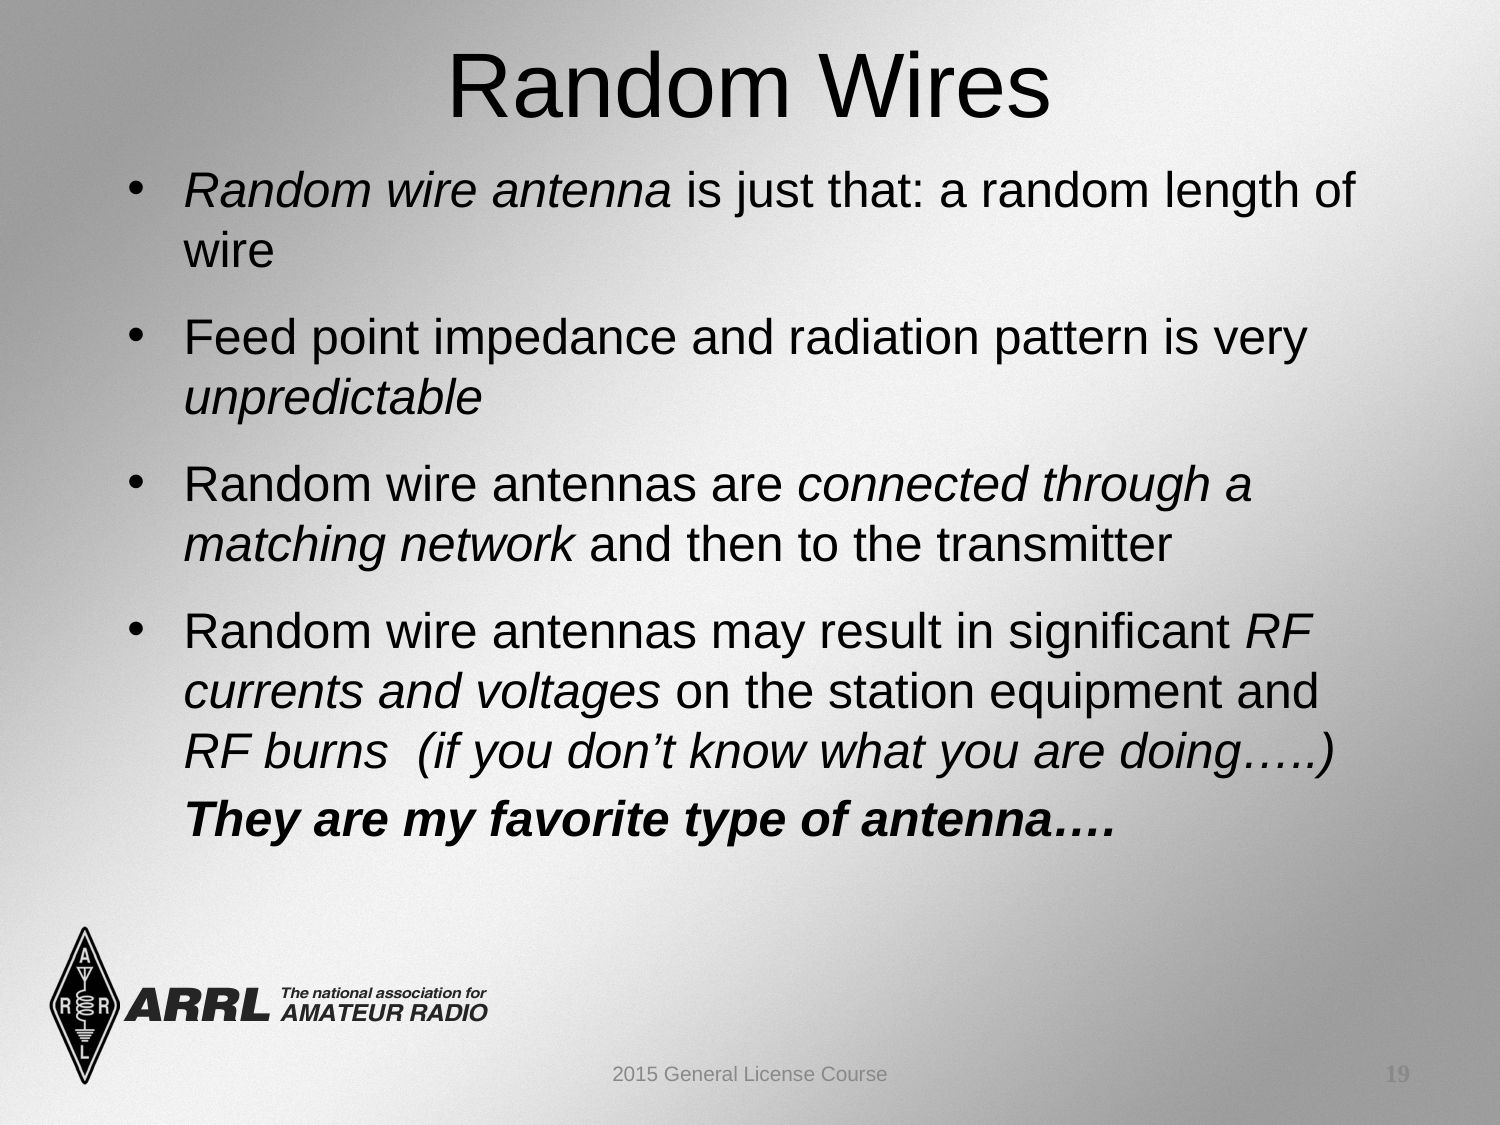

Random Wires
Random wire antenna is just that: a random length of wire
Feed point impedance and radiation pattern is very unpredictable
Random wire antennas are connected through a matching network and then to the transmitter
Random wire antennas may result in significant RF currents and voltages on the station equipment and RF burns (if you don’t know what you are doing…..) They are my favorite type of antenna….
2015 General License Course